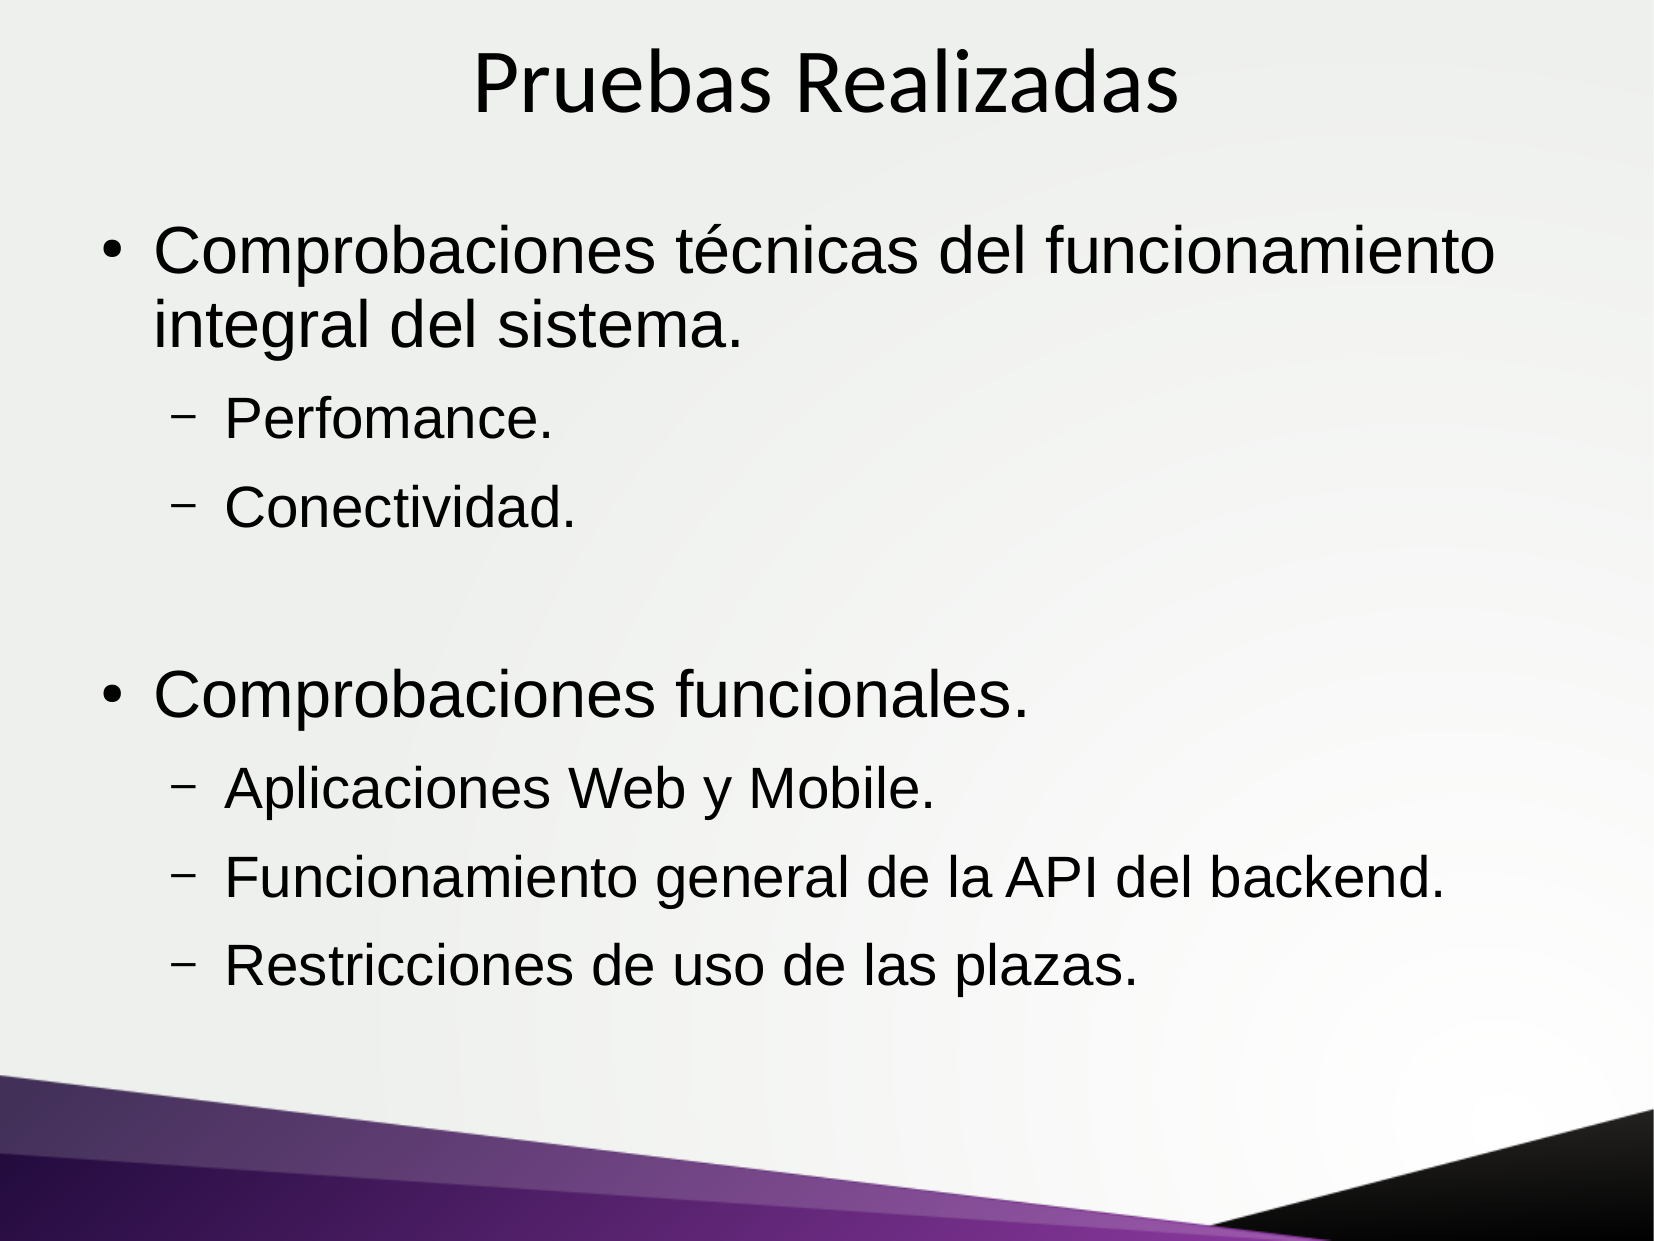

# Pruebas Realizadas
Comprobaciones técnicas del funcionamiento integral del sistema.
Perfomance.
Conectividad.
Comprobaciones funcionales.
Aplicaciones Web y Mobile.
Funcionamiento general de la API del backend.
Restricciones de uso de las plazas.